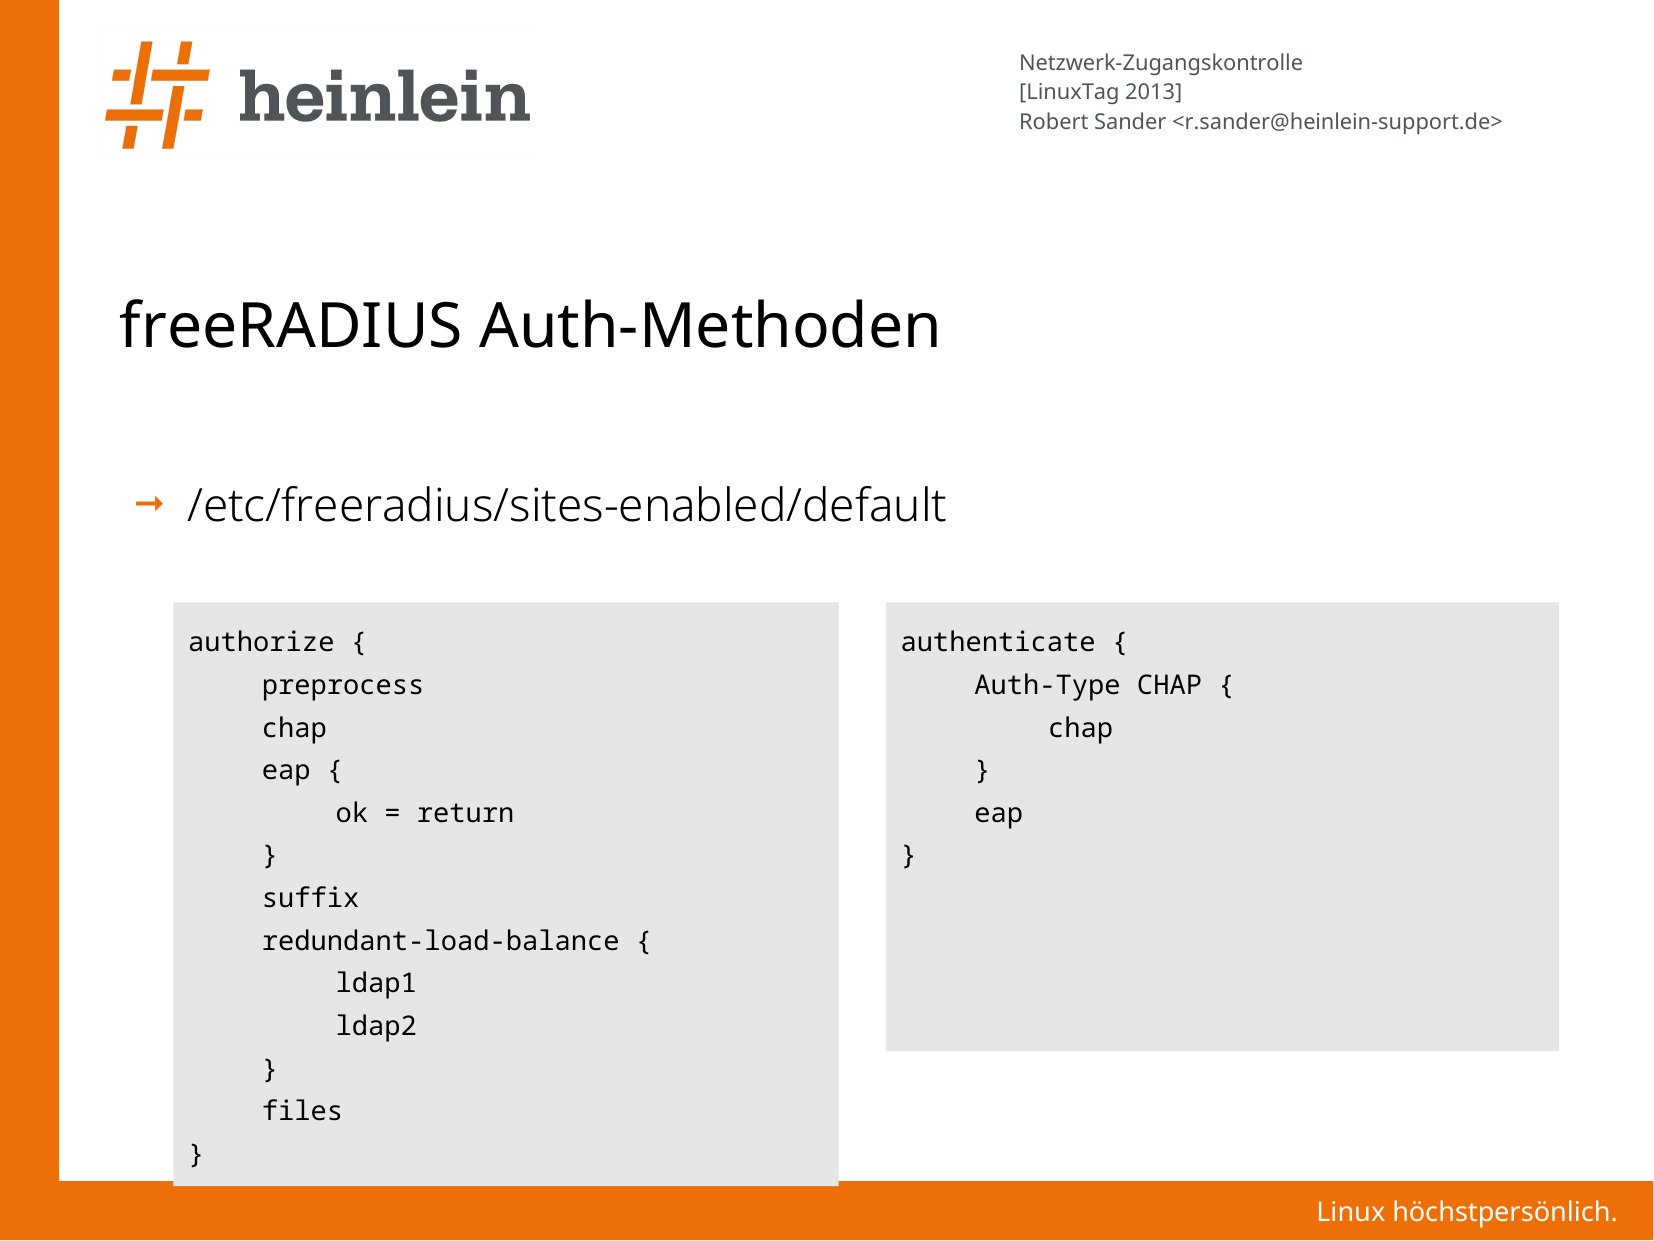

# freeRADIUS Auth-Methoden
/etc/freeradius/sites-enabled/default
authorize {
	preprocess
	chap
	eap {
		ok = return
	}
	suffix
	redundant-load-balance {
		ldap1
		ldap2
	}
	files
}
authenticate {
	Auth-Type CHAP {
		chap
	}
	eap
}